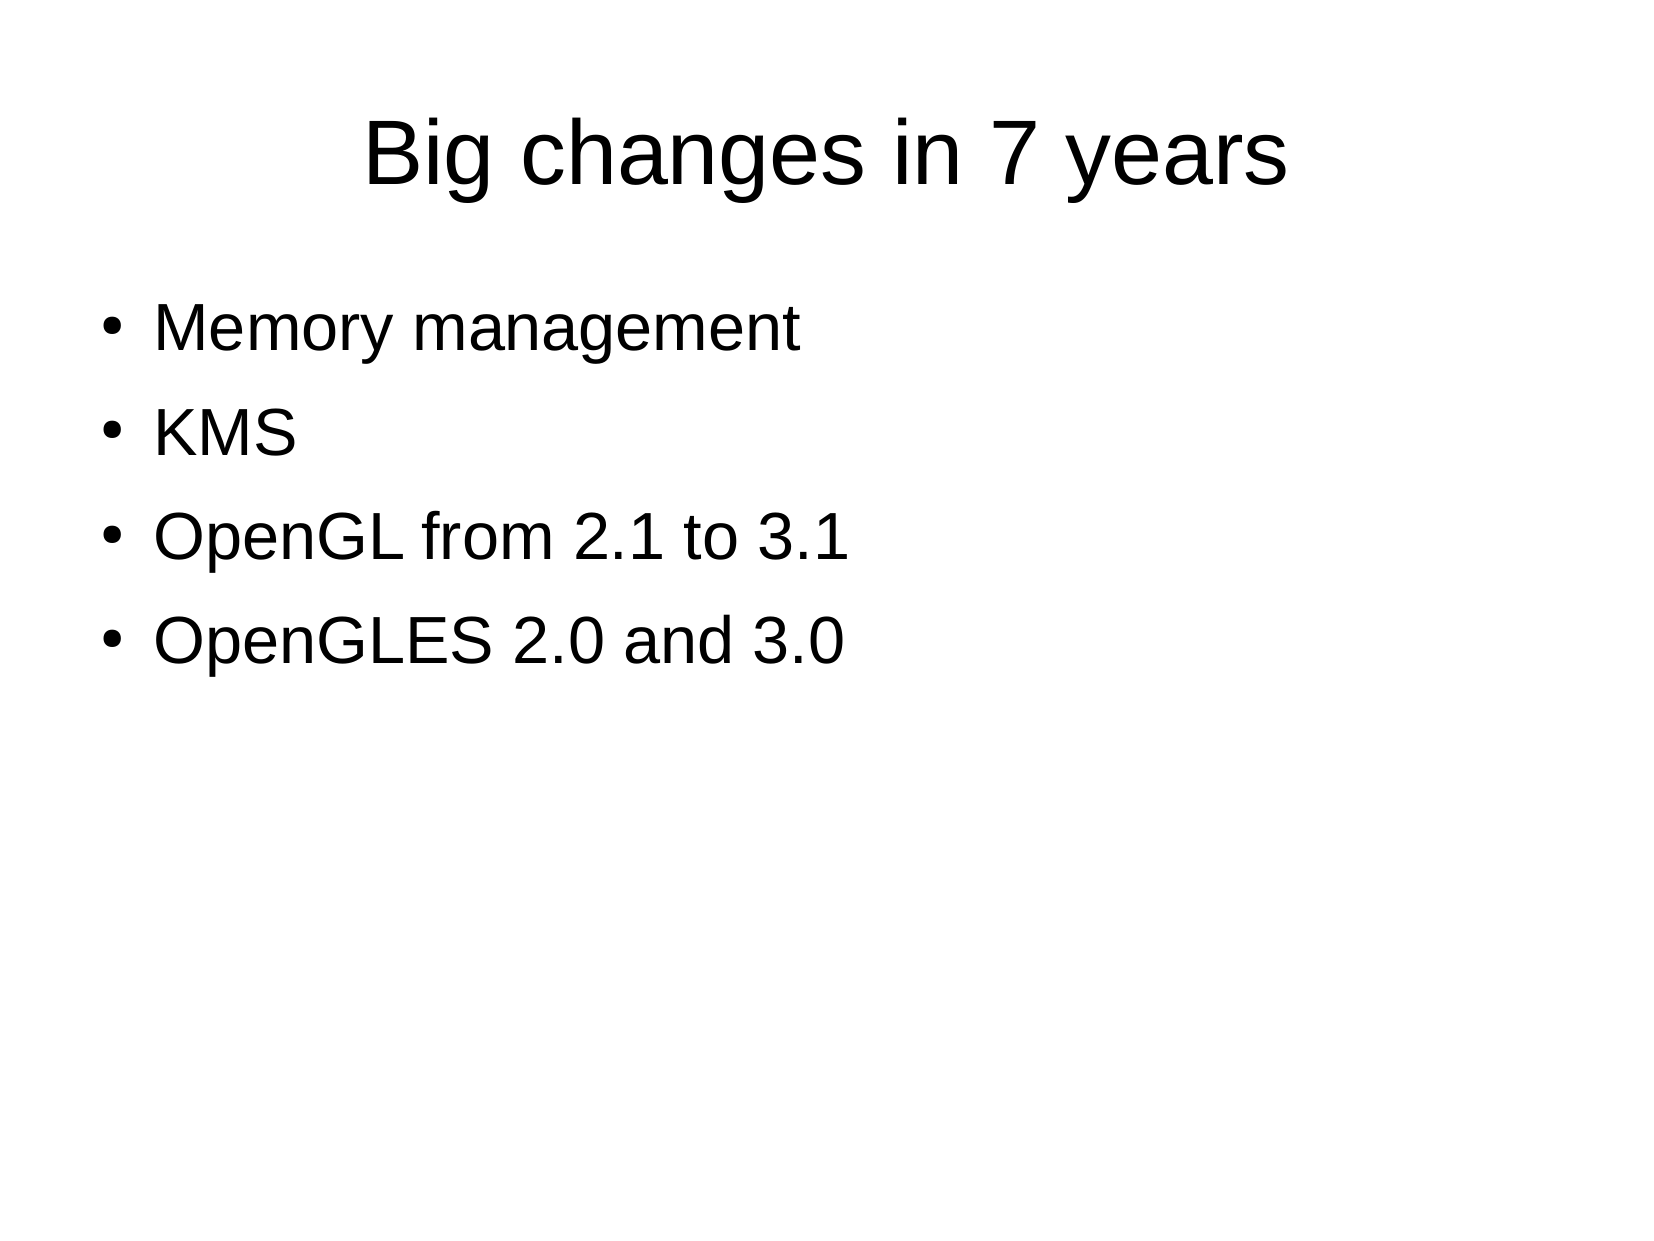

# Big changes in 7 years
Memory management
KMS
OpenGL from 2.1 to 3.1
OpenGLES 2.0 and 3.0